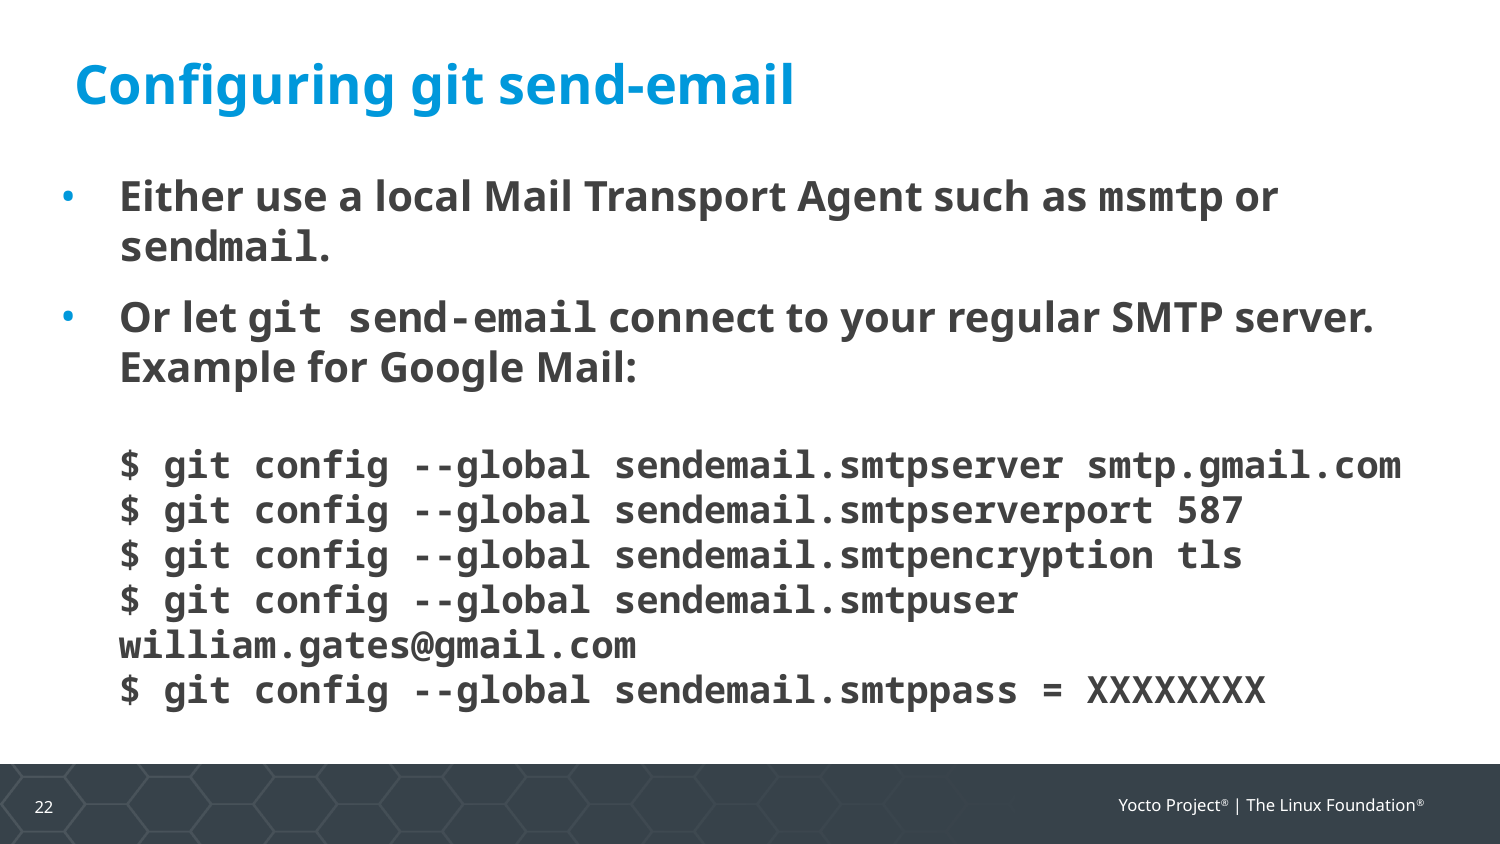

# Configuring git send-email
Either use a local Mail Transport Agent such as msmtp or sendmail.
Or let git send-email connect to your regular SMTP server.
Example for Google Mail:
$ git config --global sendemail.smtpserver smtp.gmail.com
$ git config --global sendemail.smtpserverport 587
$ git config --global sendemail.smtpencryption tls
$ git config --global sendemail.smtpuser william.gates@gmail.com
$ git config --global sendemail.smtppass = XXXXXXXX